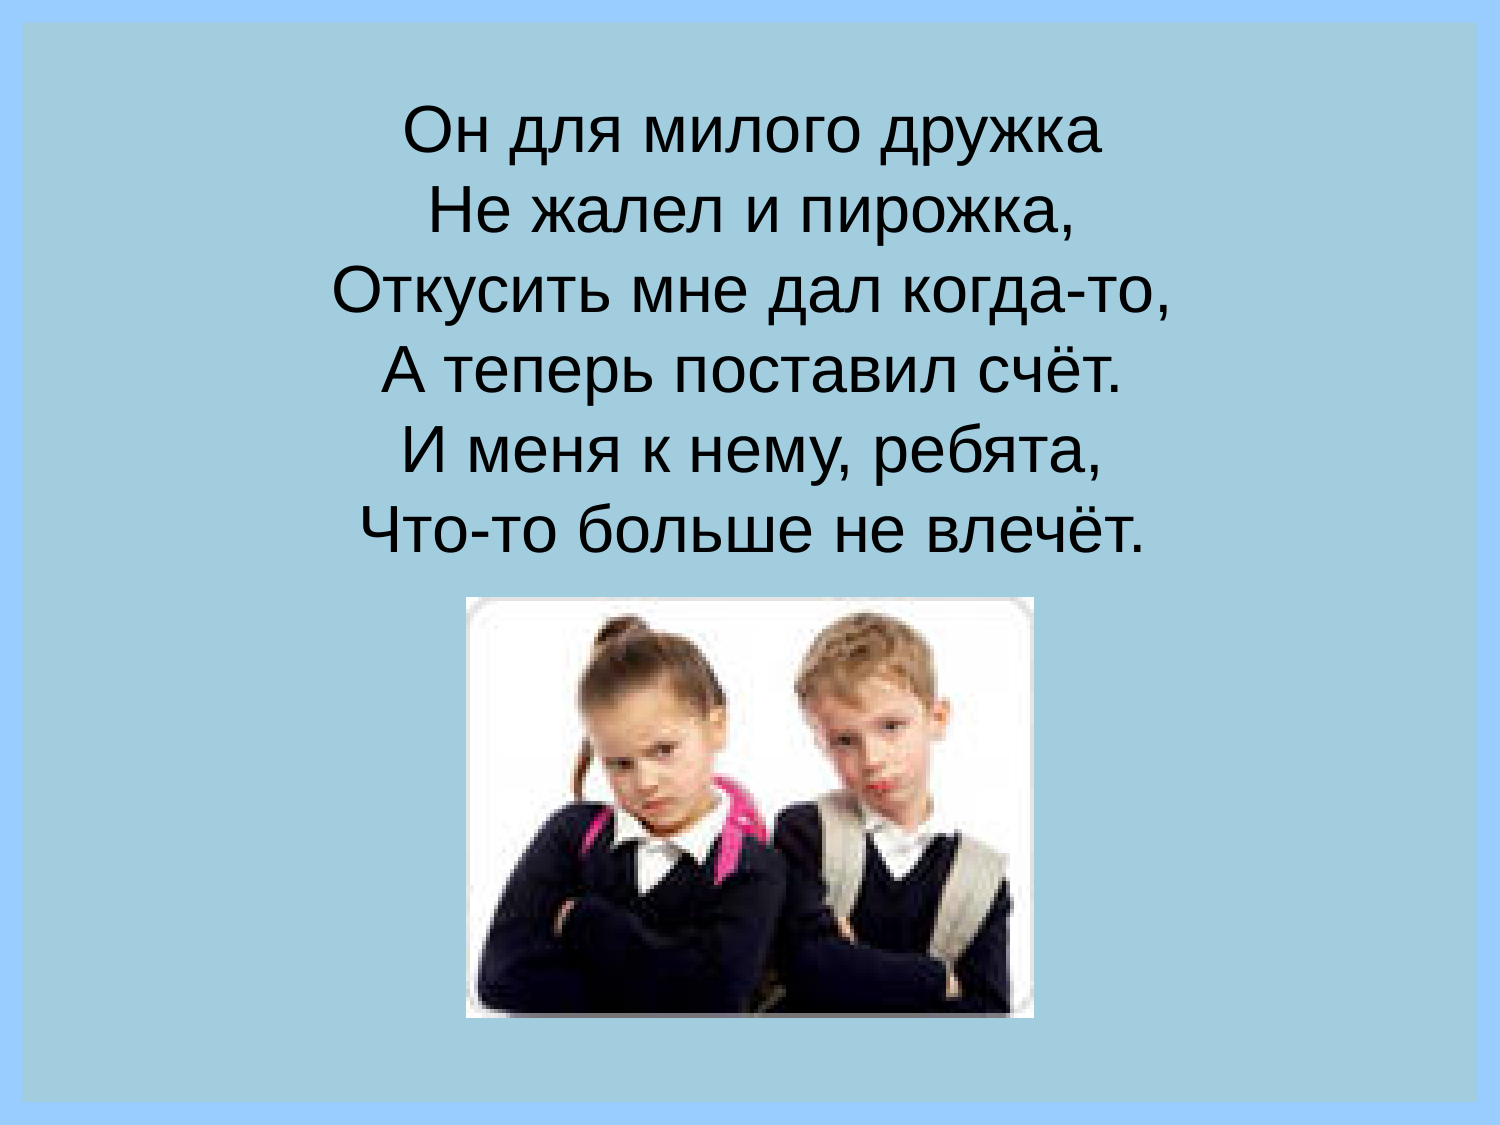

Он для милого дружка
Не жалел и пирожка,
Откусить мне дал когда-то,
А теперь поставил счёт.
И меня к нему, ребята,
Что-то больше не влечёт.